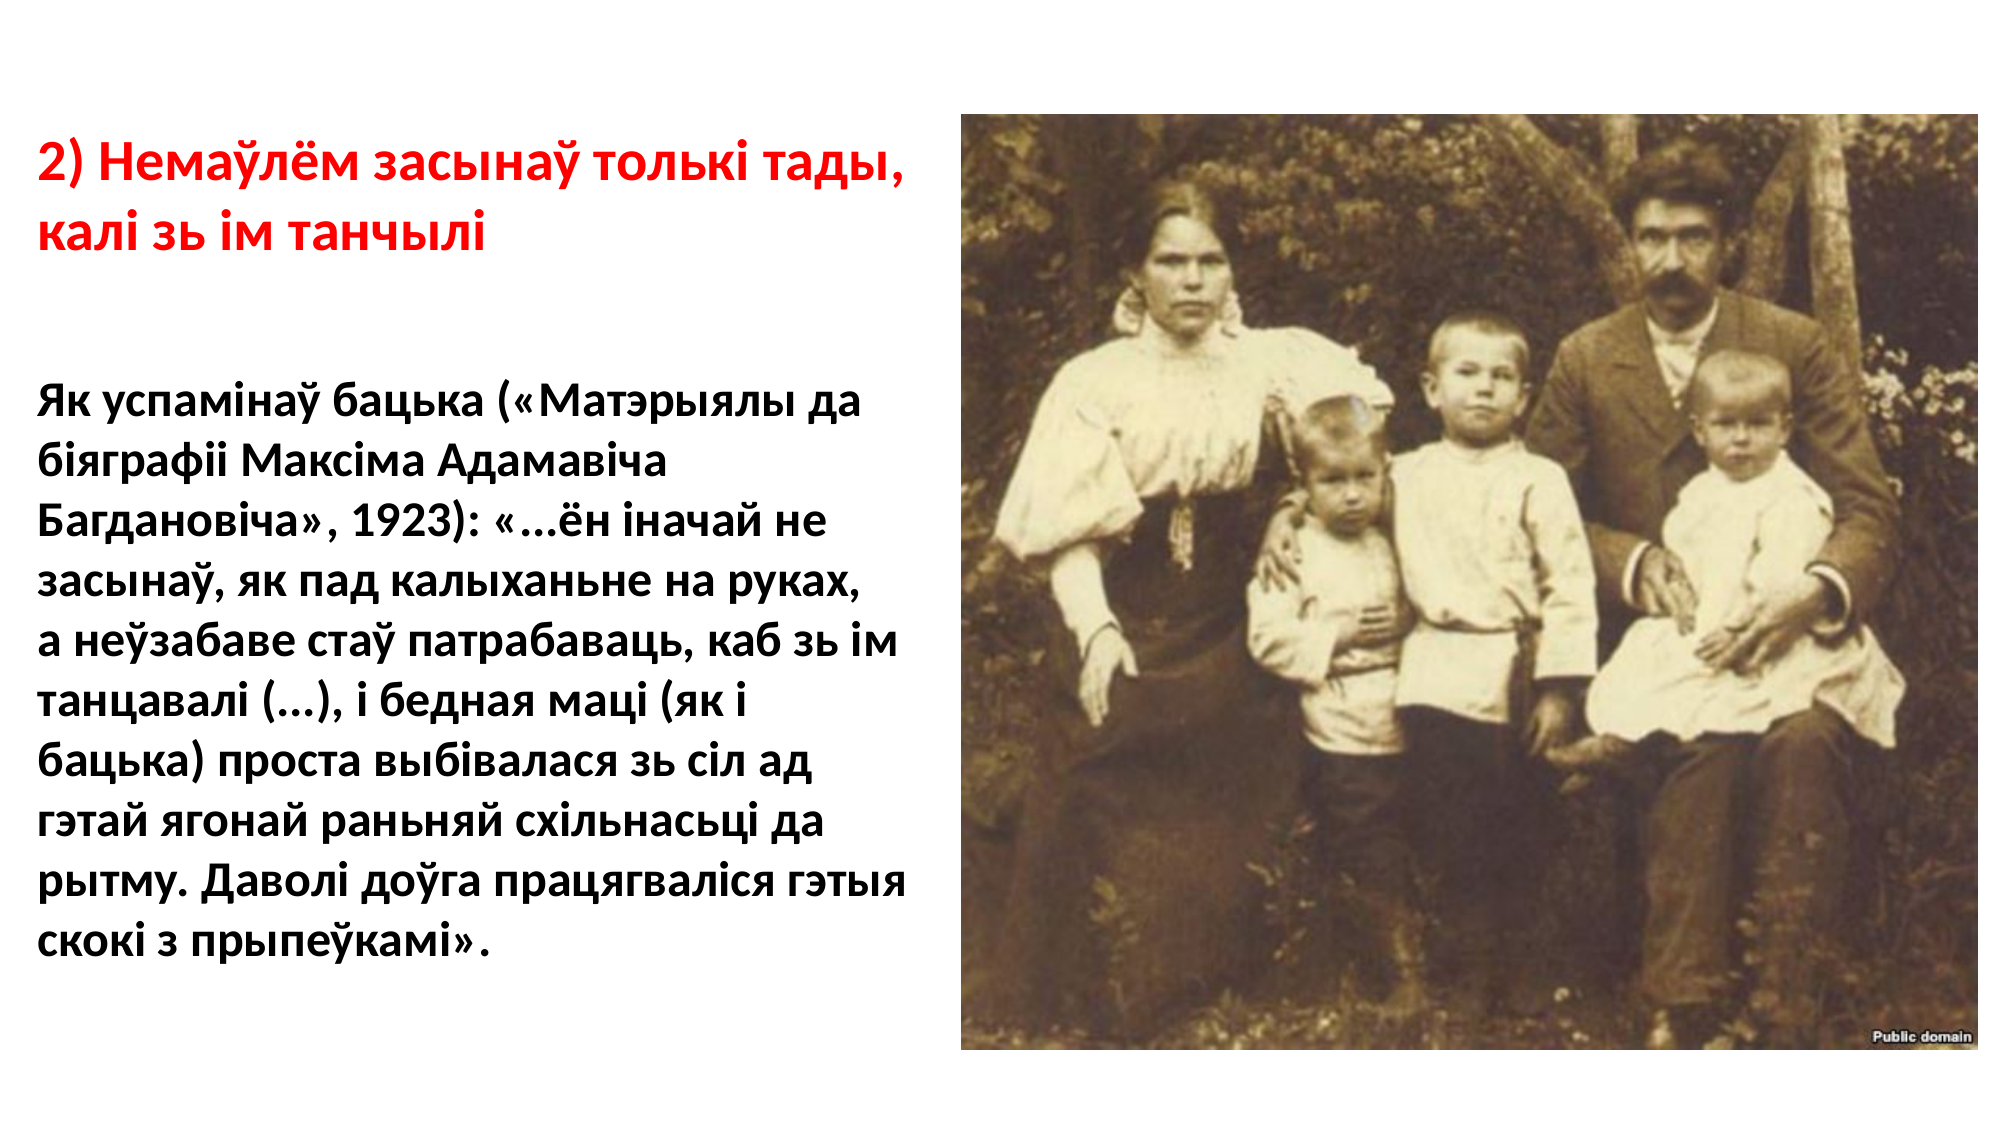

2) Немаўлём засынаў толькі тады,
калі зь ім танчылі
Як успамінаў бацька («Матэрыялы да біяграфіі Максіма Адамавіча Багдановіча», 1923): «...ён іначай не засынаў, як пад калыханьне на руках,
а неўзабаве стаў патрабаваць, каб зь ім танцавалі (...), і бедная маці (як і бацька) проста выбівалася зь сіл ад гэтай ягонай раньняй схільнасьці да рытму. Даволі доўга працягваліся гэтыя скокі з прыпеўкамі».